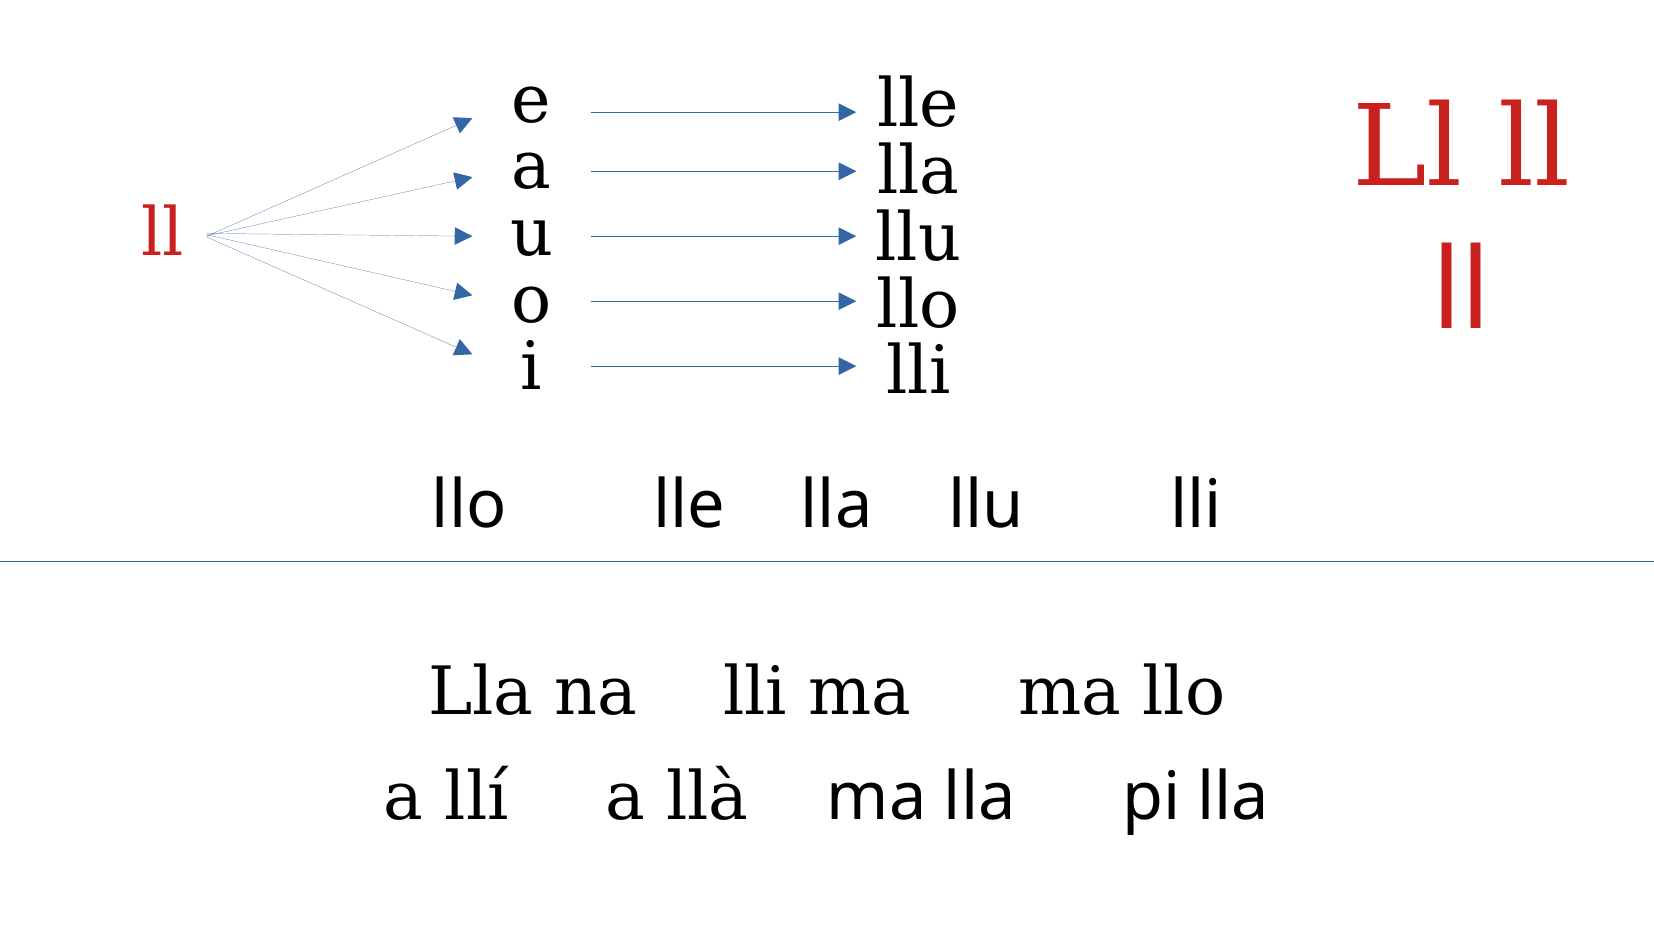

ll
lle
lla
llu
llo
lli
e
a
u
o
i
Ll ll
ll
llo		lle		lla		llu		lli
Lla na		lli ma		ma llo
a llí		a llà		ma lla		pi lla